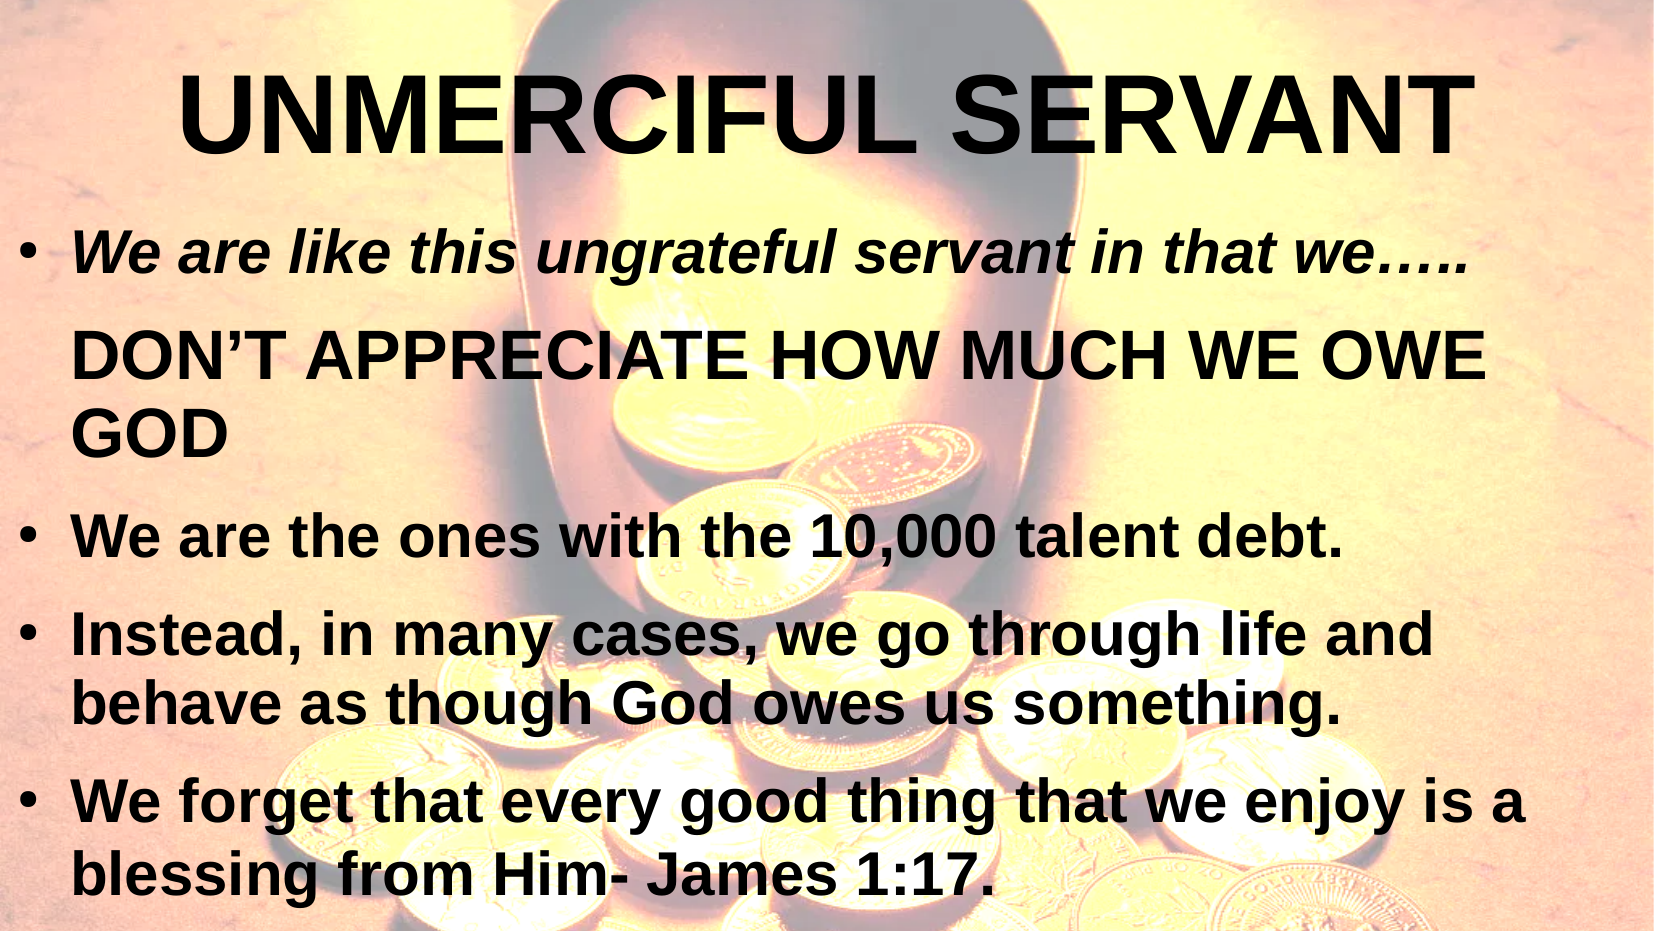

# UNMERCIFUL SERVANT
We are like this ungrateful servant in that we…..
DON’T APPRECIATE HOW MUCH WE OWE GOD
We are the ones with the 10,000 talent debt.
Instead, in many cases, we go through life and behave as though God owes us something.
We forget that every good thing that we enjoy is a blessing from Him- James 1:17.